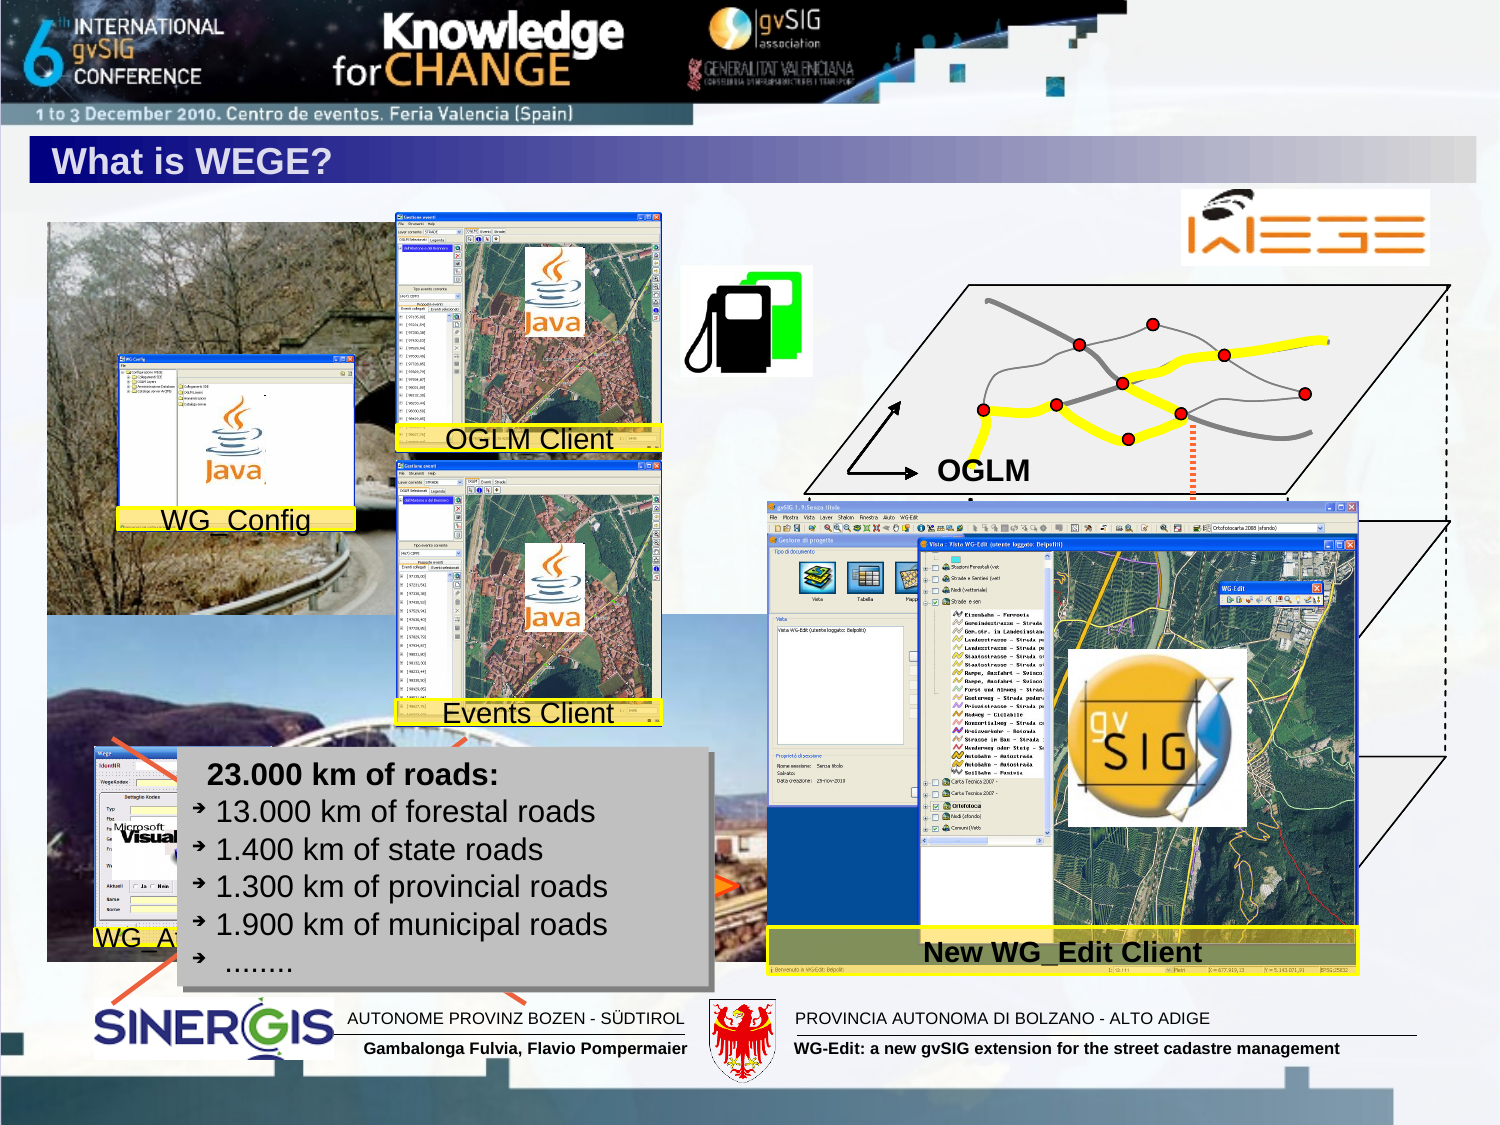

What is WEGE?
OGLM Client
WG_Config
OGLM
Events Client
New WG_Edit Client
Events
WG_Attributes
WG_Edit Client
23.000 km of roads:
 13.000 km of forestal roads
 1.400 km of state roads
 1.300 km of provincial roads
 1.900 km of municipal roads
 ........
Base-Layer